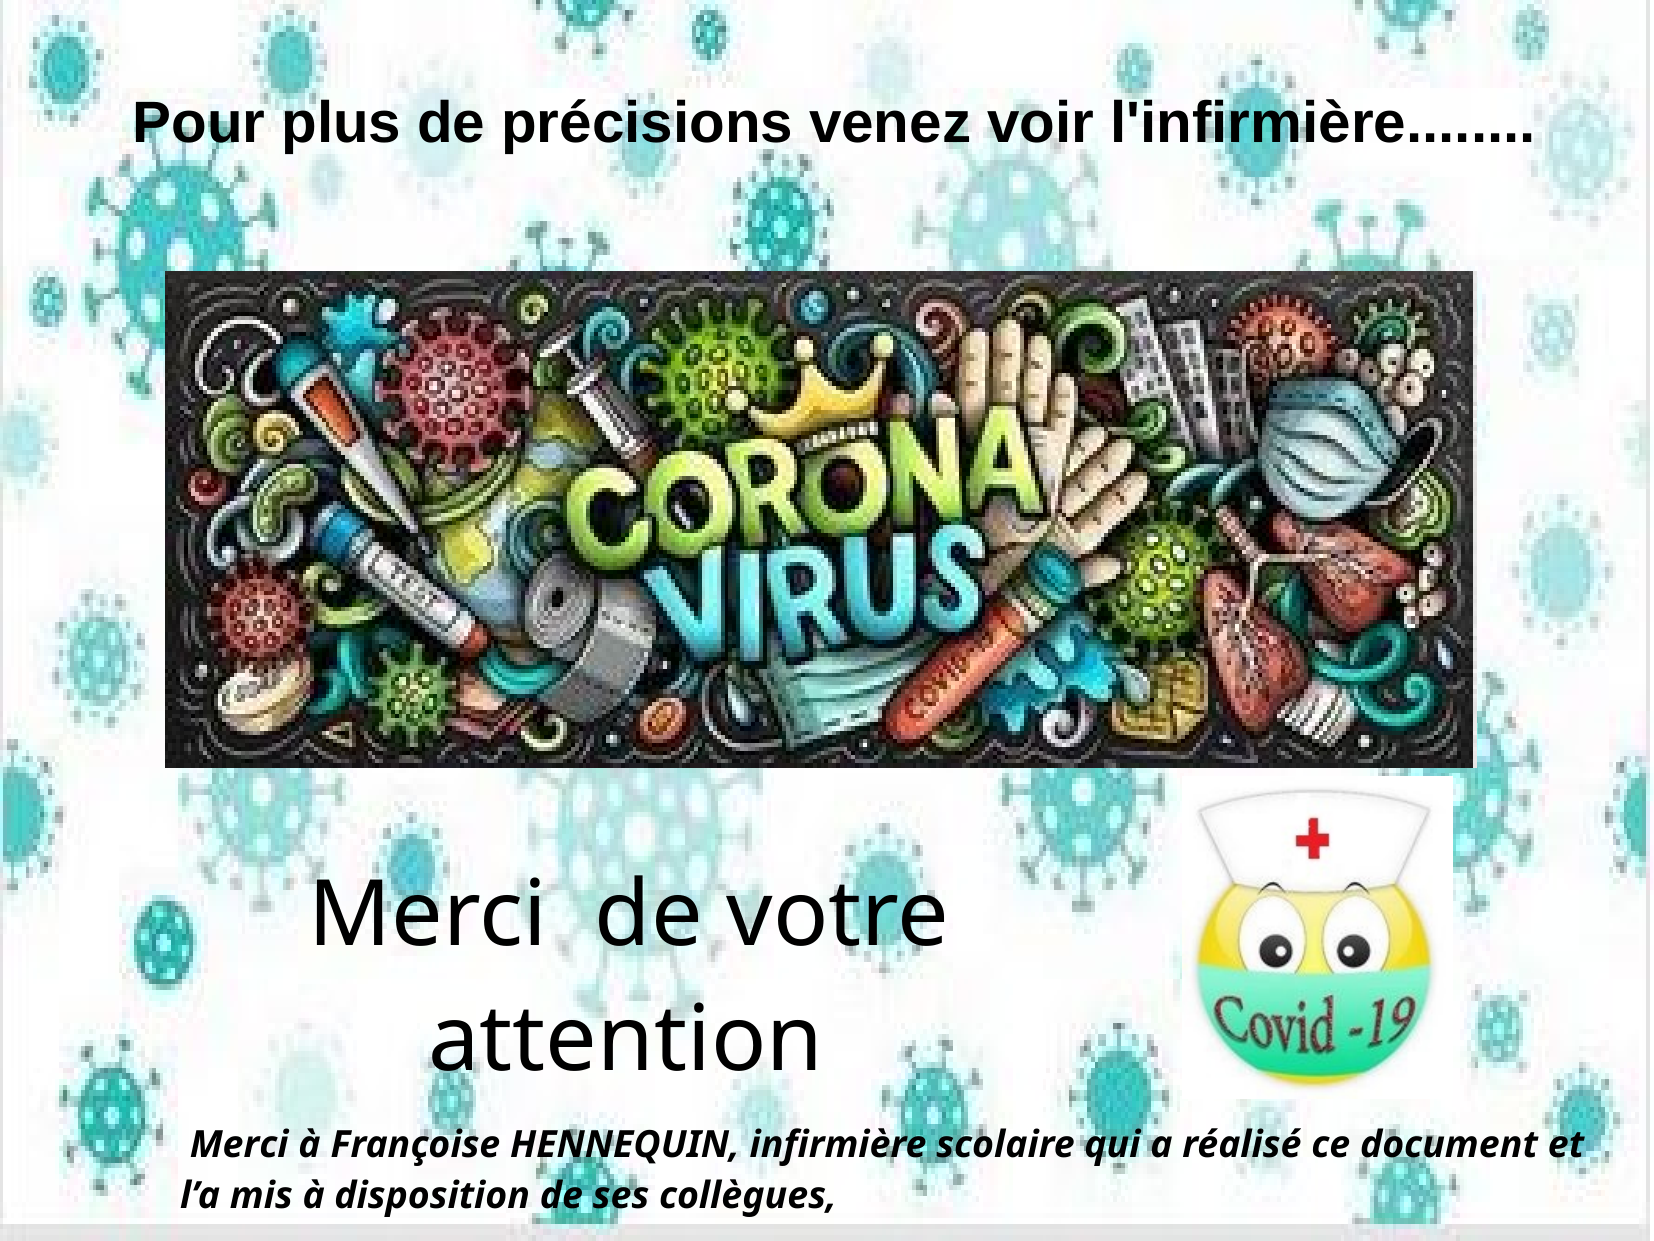

Pour plus de précisions venez voir l'infirmière........
 Merci de votre attention
 Merci à Françoise HENNEQUIN, infirmière scolaire qui a réalisé ce document et l’a mis à disposition de ses collègues,